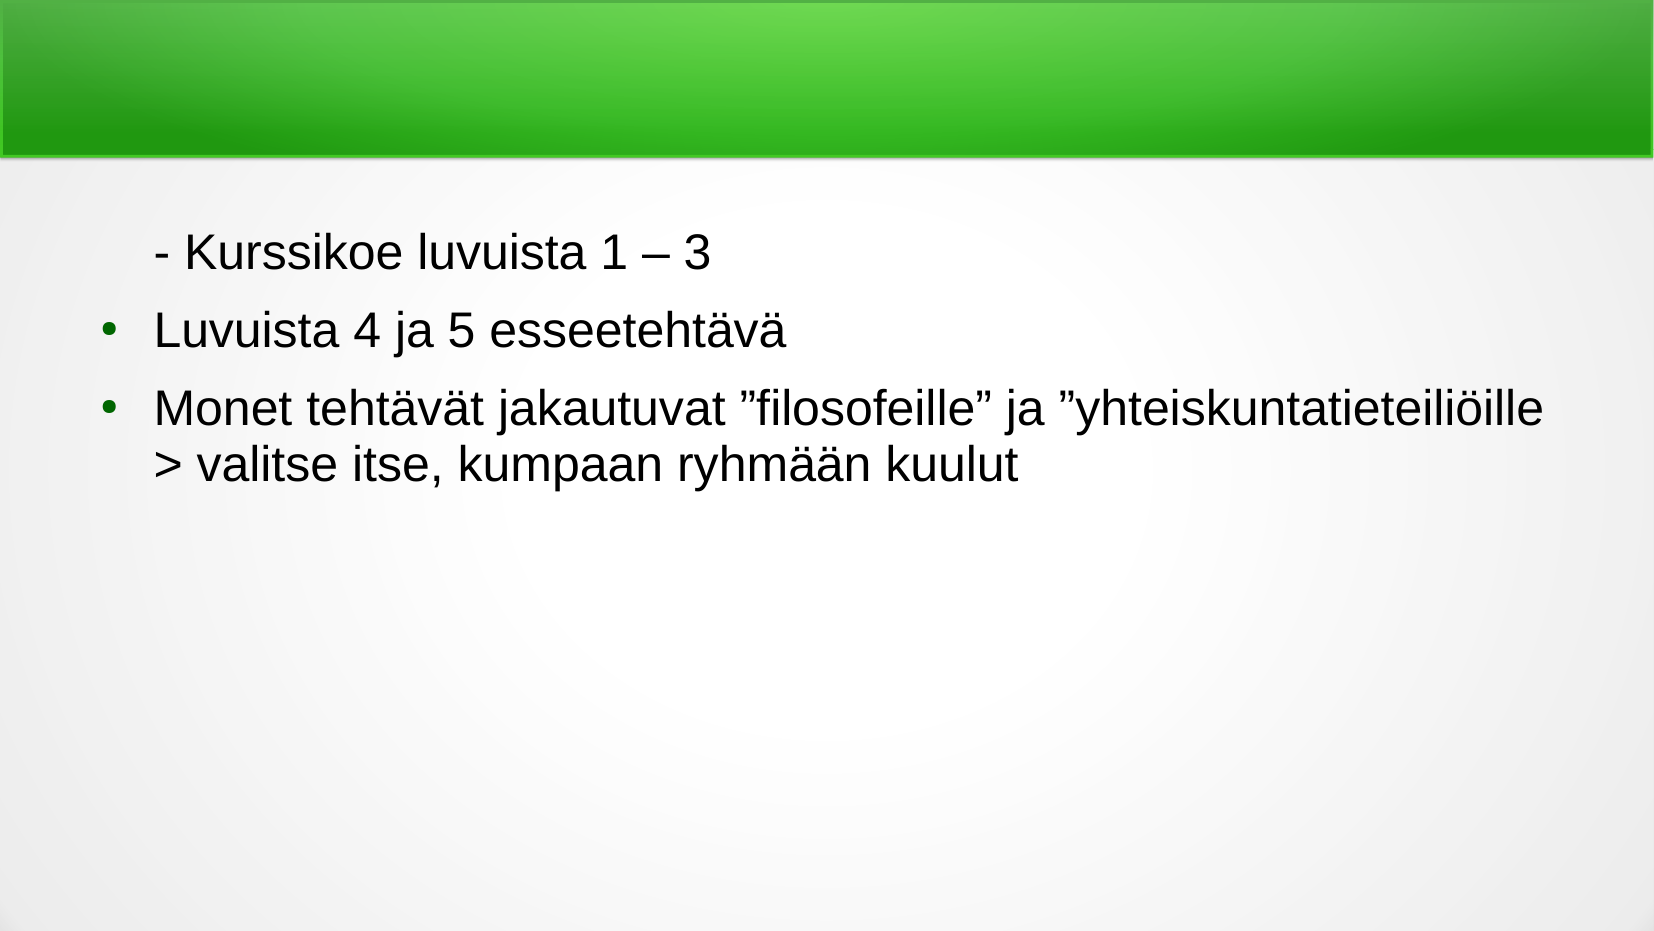

#
- Kurssikoe luvuista 1 – 3
Luvuista 4 ja 5 esseetehtävä
Monet tehtävät jakautuvat ”filosofeille” ja ”yhteiskuntatieteiliöille > valitse itse, kumpaan ryhmään kuulut